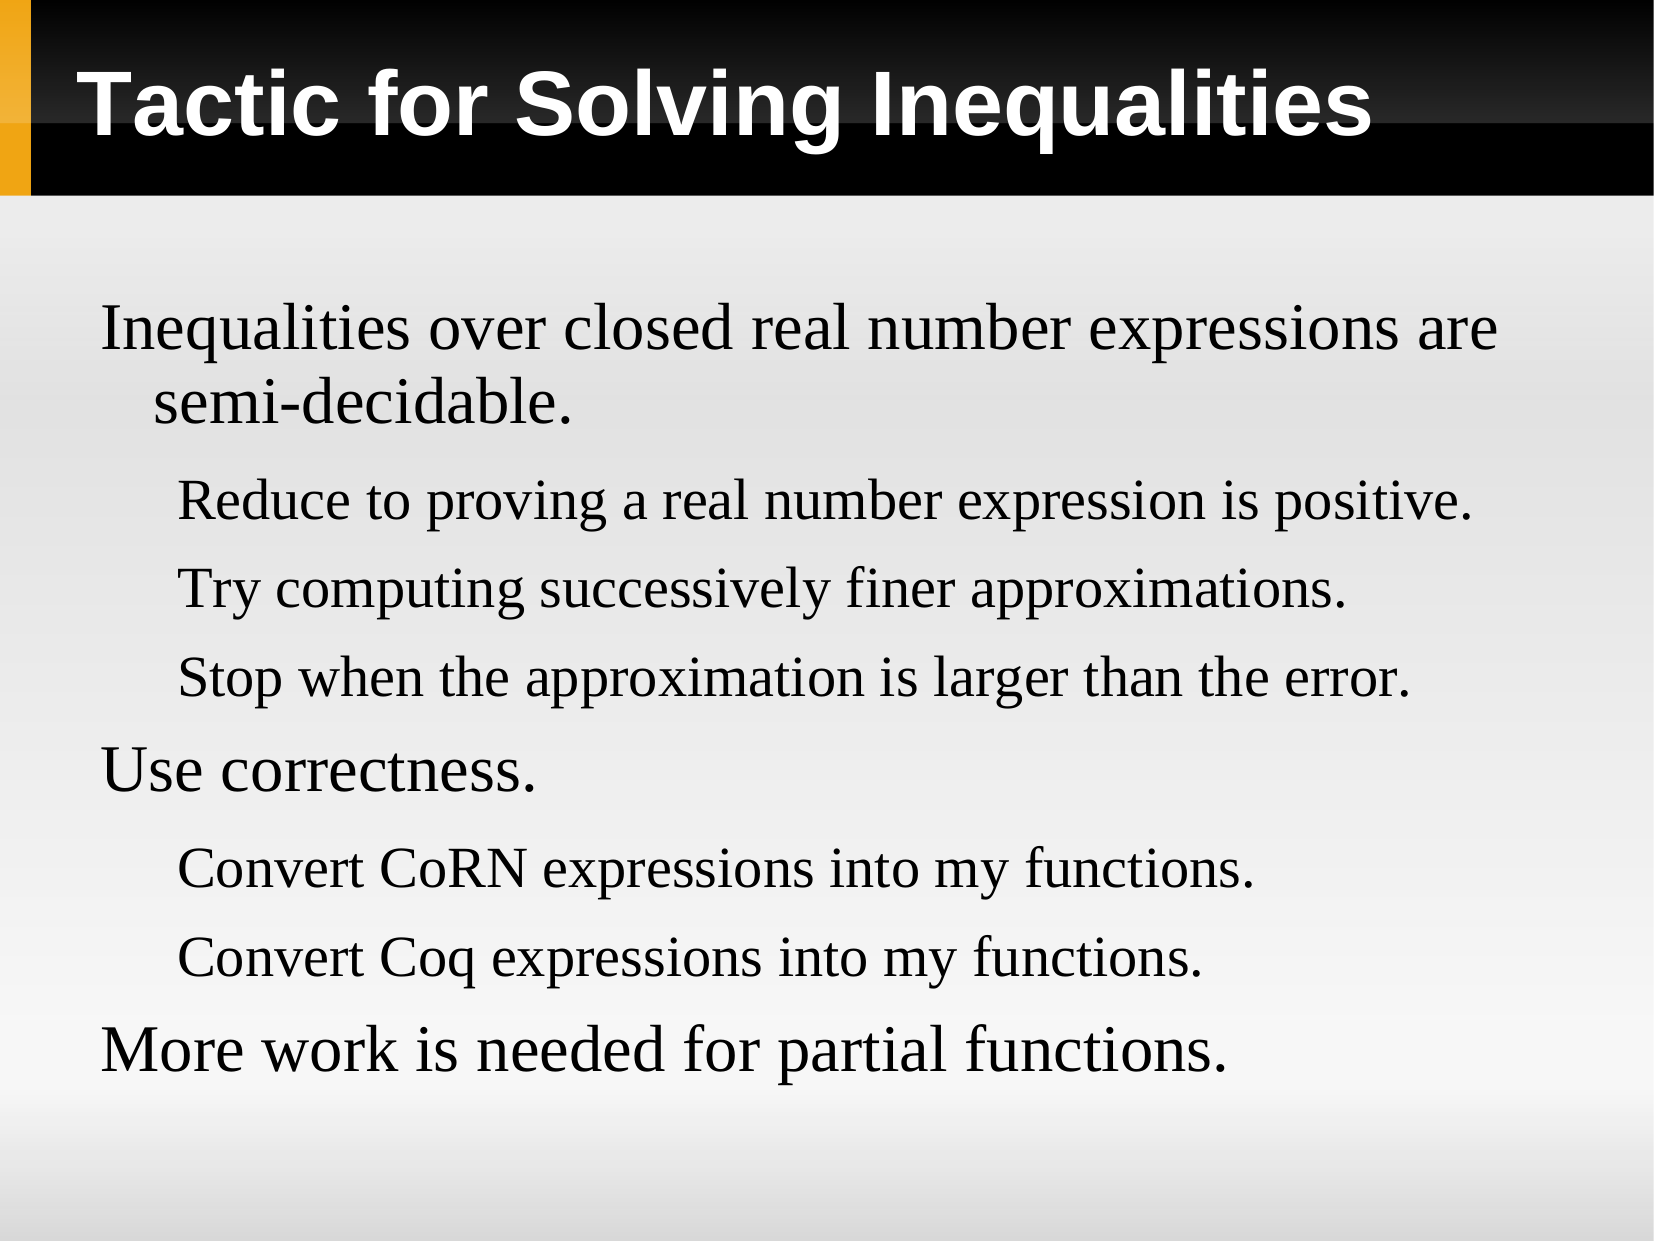

# Tactic for Solving Inequalities
Inequalities over closed real number expressions are semi-decidable.
Reduce to proving a real number expression is positive.
Try computing successively finer approximations.
Stop when the approximation is larger than the error.
Use correctness.
Convert CoRN expressions into my functions.
Convert Coq expressions into my functions.
More work is needed for partial functions.